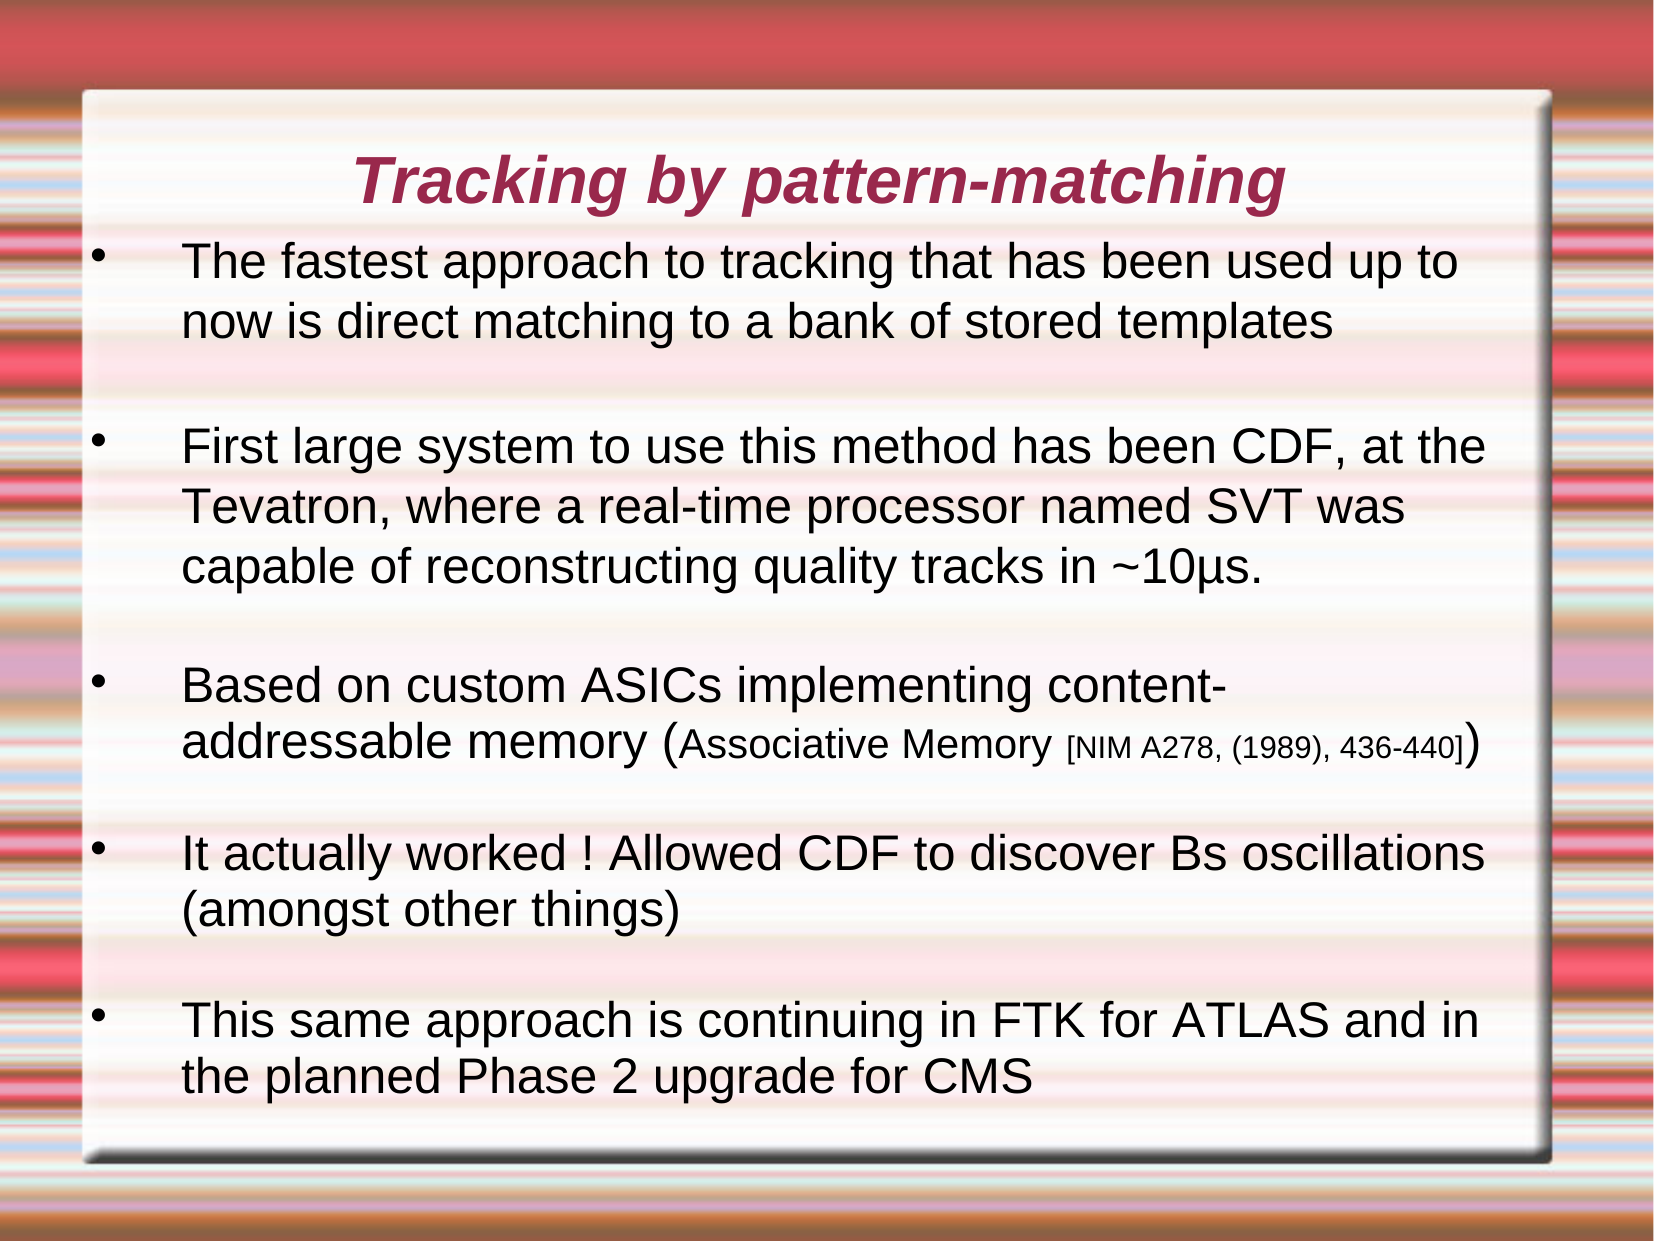

Tracking by pattern-matching
The fastest approach to tracking that has been used up to now is direct matching to a bank of stored templates
First large system to use this method has been CDF, at the Tevatron, where a real-time processor named SVT was capable of reconstructing quality tracks in ~10µs.
Based on custom ASICs implementing content-addressable memory (Associative Memory [NIM A278, (1989), 436-440])
It actually worked ! Allowed CDF to discover Bs oscillations (amongst other things)
This same approach is continuing in FTK for ATLAS and in the planned Phase 2 upgrade for CMS